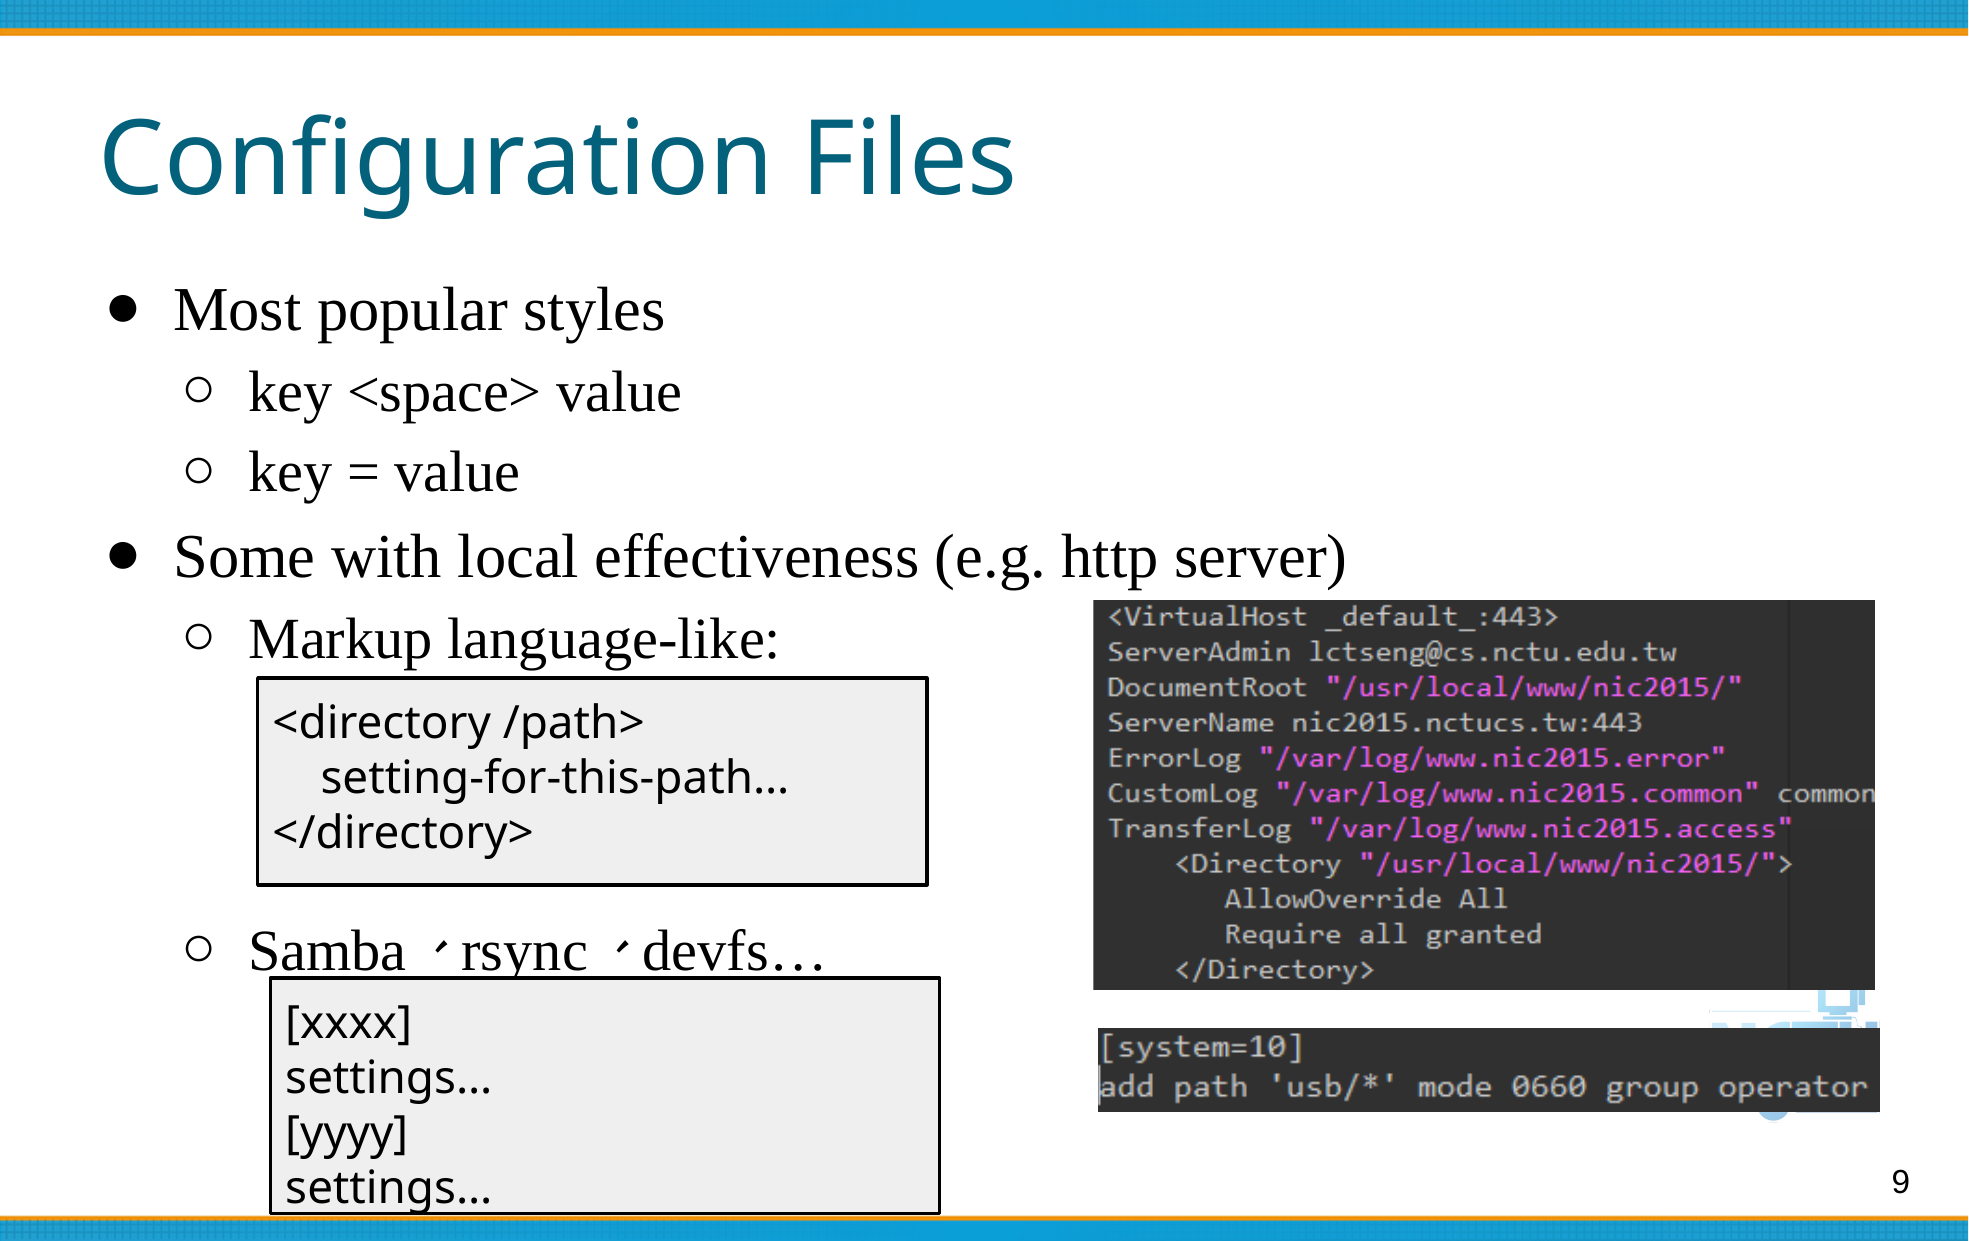

# Configuration Files
Most popular styles
key <space> value
key = value
Some with local effectiveness (e.g. http server)
Markup language-like:
<directory /path>
 setting-for-this-path…
</directory>
Samba、rsync、devfs…
[xxxx]
settings…
[yyyy]
settings…